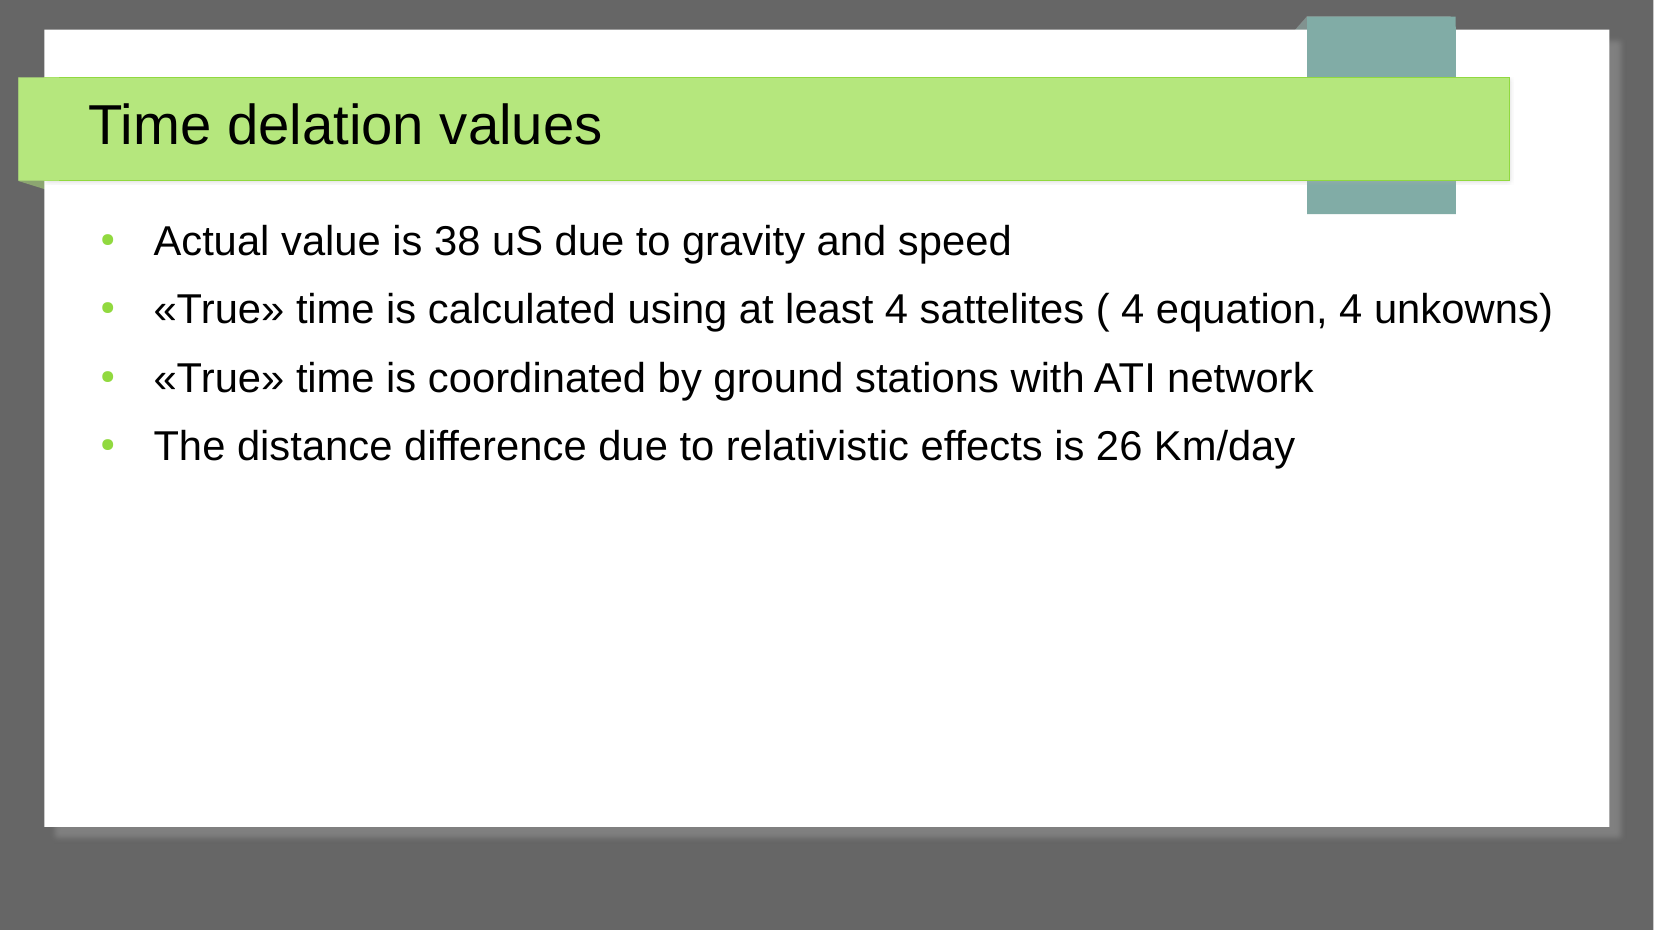

# Time delation values
Actual value is 38 uS due to gravity and speed
«True» time is calculated using at least 4 sattelites ( 4 equation, 4 unkowns)
«True» time is coordinated by ground stations with ATI network
The distance difference due to relativistic effects is 26 Km/day